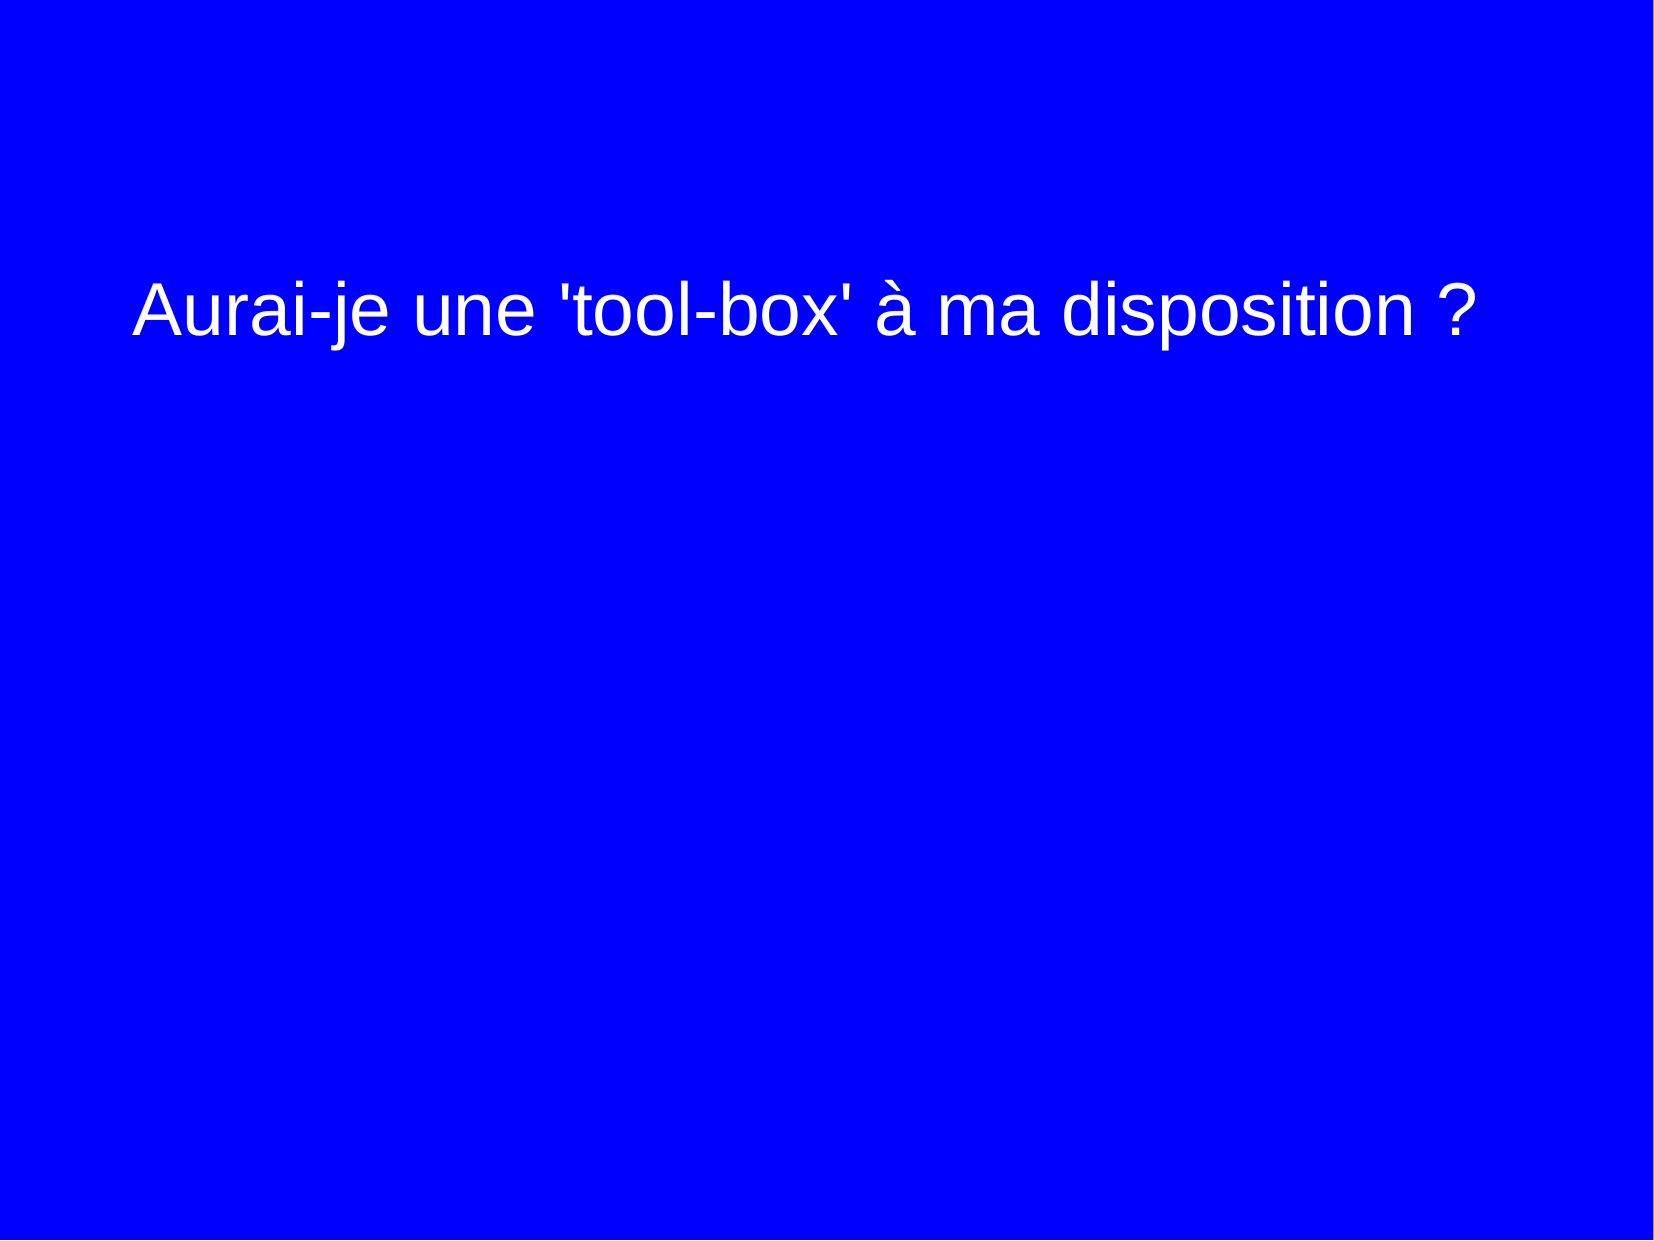

Aurai-je une 'tool-box' à ma disposition ?